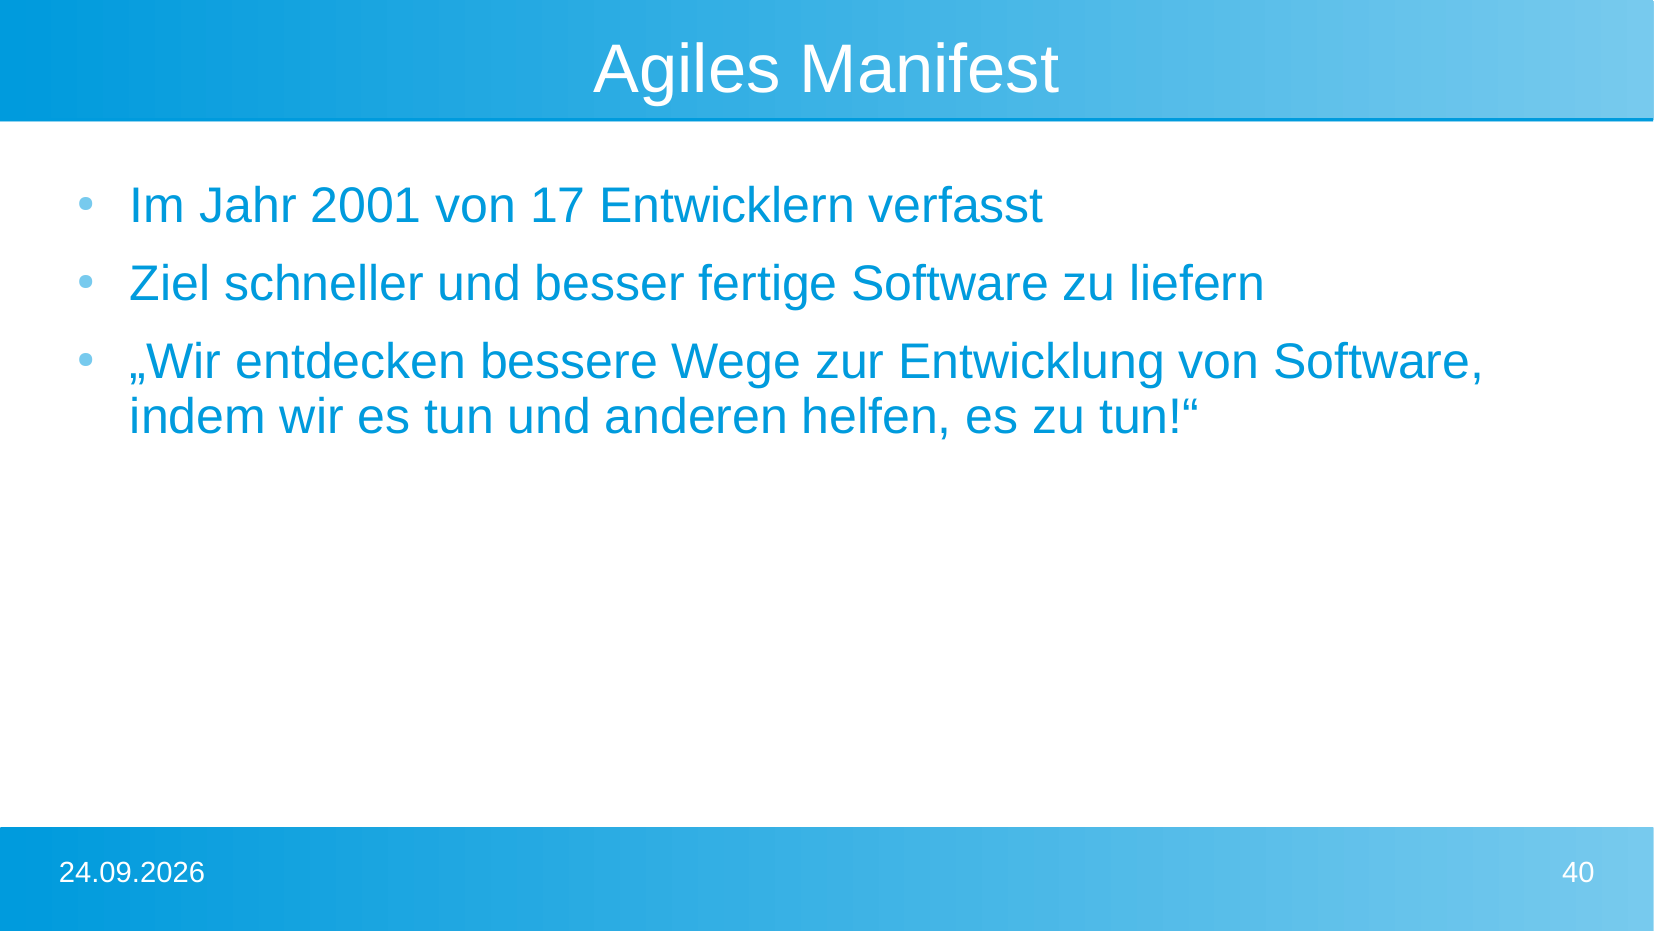

# Agiles Manifest
Im Jahr 2001 von 17 Entwicklern verfasst
Ziel schneller und besser fertige Software zu liefern
„Wir entdecken bessere Wege zur Entwicklung von Software, indem wir es tun und anderen helfen, es zu tun!“
40